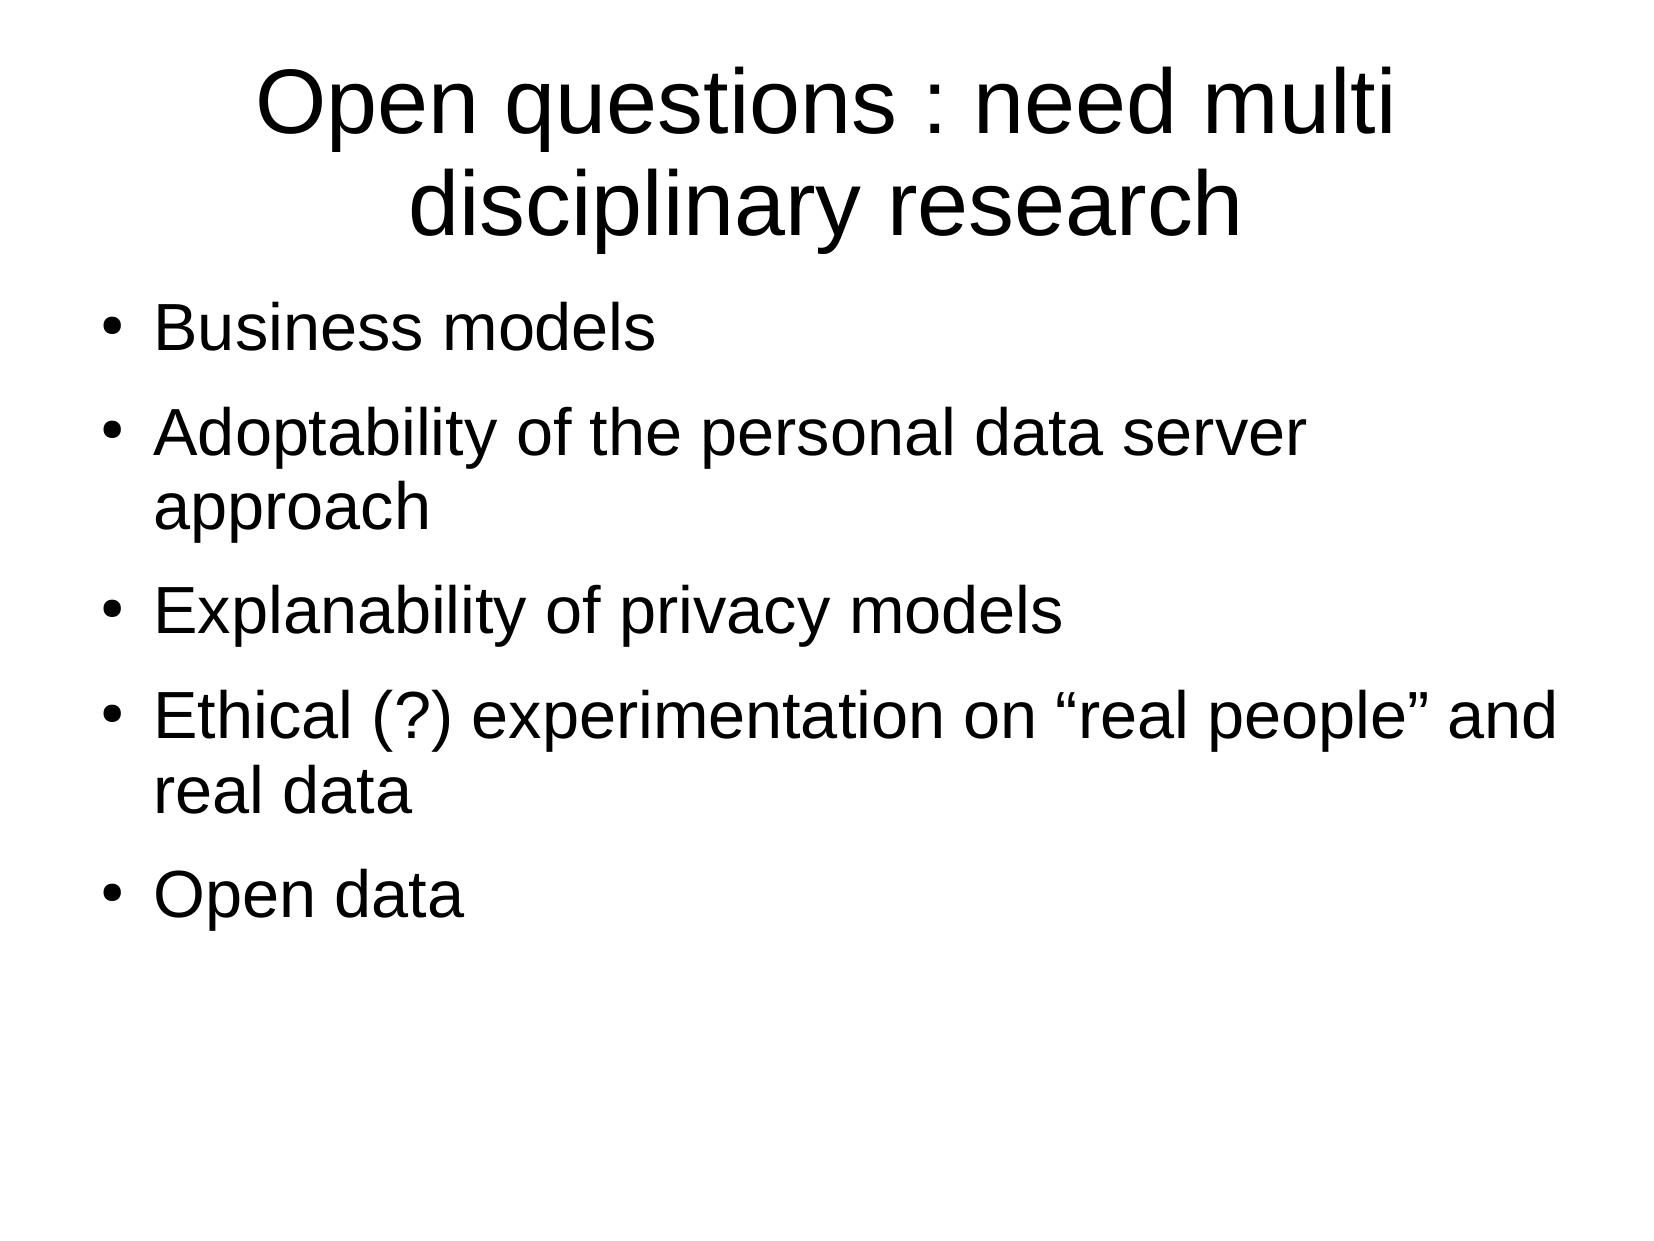

# Open questions : need multi disciplinary research
Business models
Adoptability of the personal data server approach
Explanability of privacy models
Ethical (?) experimentation on “real people” and real data
Open data